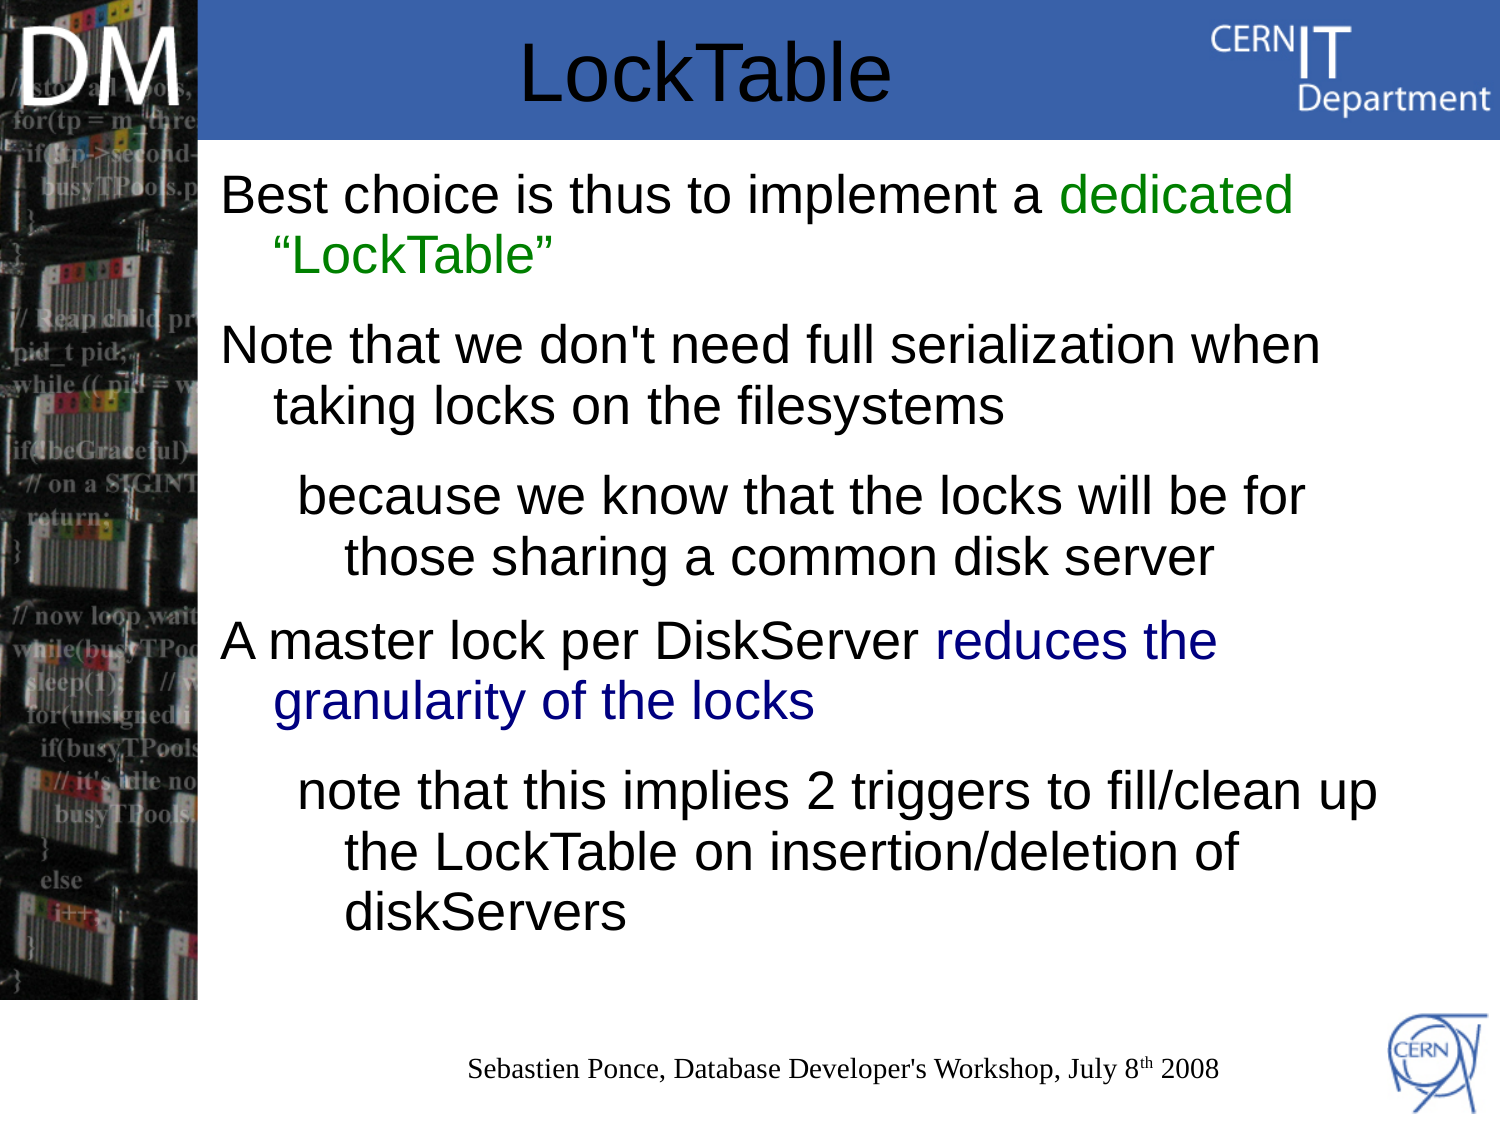

# LockTable
Best choice is thus to implement a dedicated “LockTable”
Note that we don't need full serialization when taking locks on the filesystems
because we know that the locks will be for those sharing a common disk server
A master lock per DiskServer reduces the granularity of the locks
note that this implies 2 triggers to fill/clean up the LockTable on insertion/deletion of diskServers